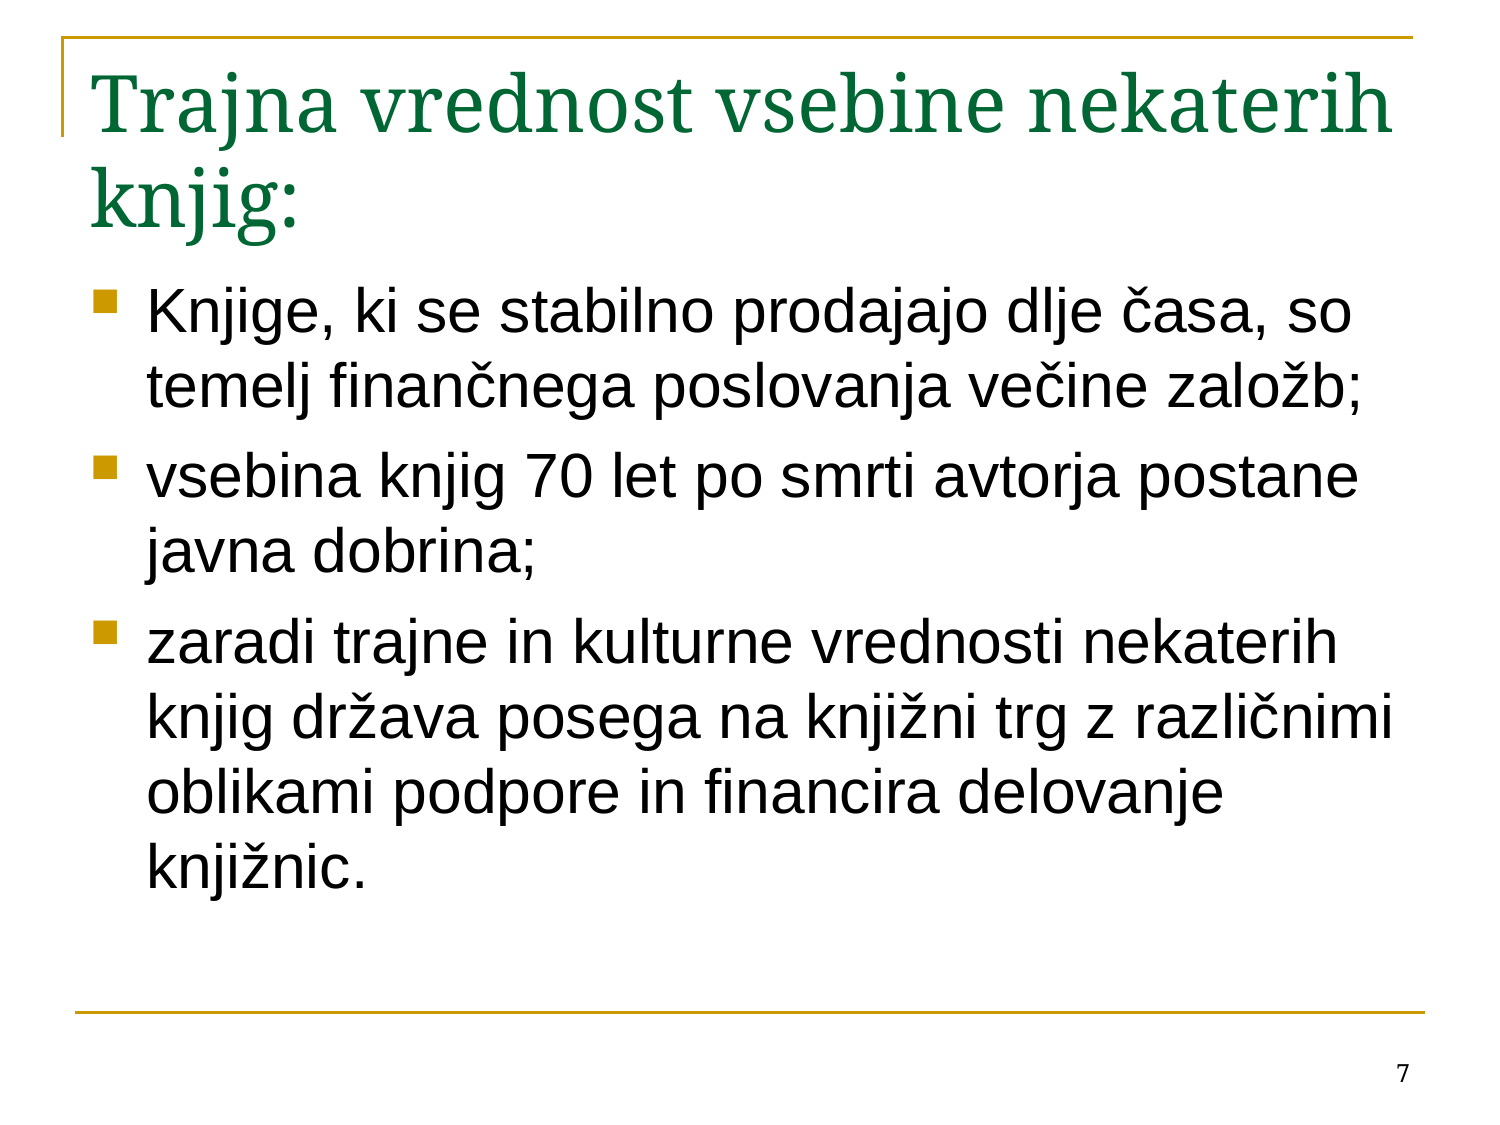

# Trajna vrednost vsebine nekaterih knjig:
Knjige, ki se stabilno prodajajo dlje časa, so temelj finančnega poslovanja večine založb;
vsebina knjig 70 let po smrti avtorja postane javna dobrina;
zaradi trajne in kulturne vrednosti nekaterih knjig država posega na knjižni trg z različnimi oblikami podpore in financira delovanje knjižnic.